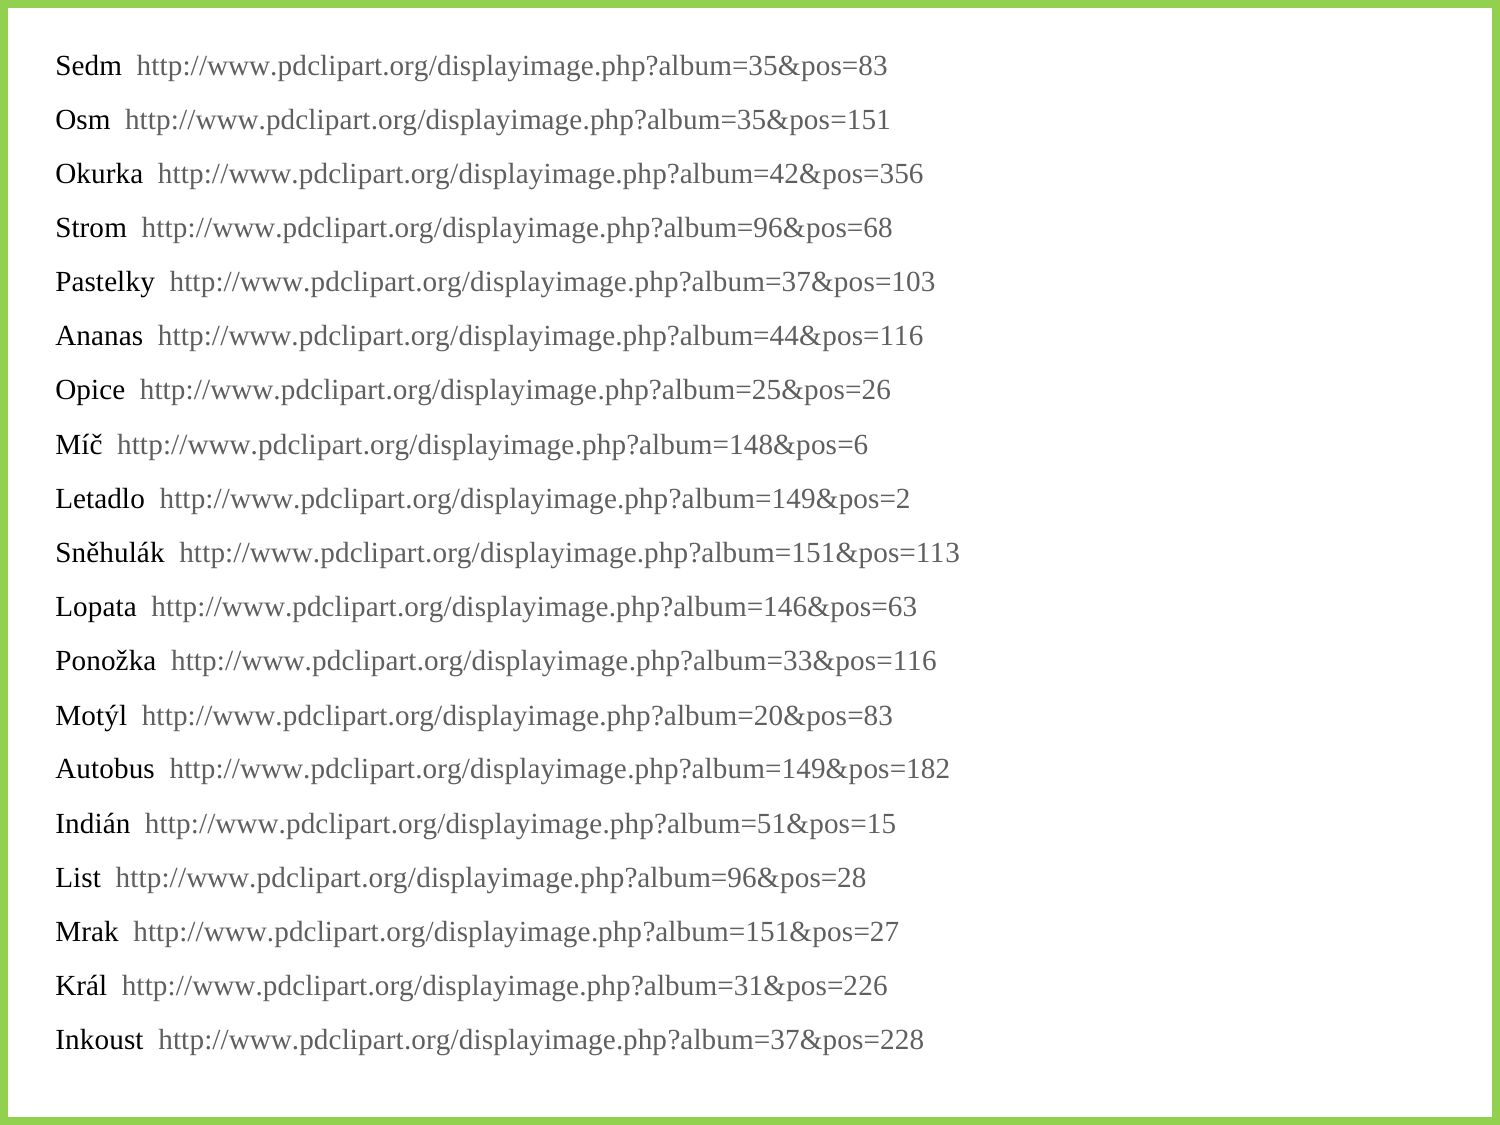

Sedm http://www.pdclipart.org/displayimage.php?album=35&pos=83
Osm http://www.pdclipart.org/displayimage.php?album=35&pos=151
Okurka http://www.pdclipart.org/displayimage.php?album=42&pos=356
Strom http://www.pdclipart.org/displayimage.php?album=96&pos=68
Pastelky http://www.pdclipart.org/displayimage.php?album=37&pos=103
Ananas http://www.pdclipart.org/displayimage.php?album=44&pos=116
Opice http://www.pdclipart.org/displayimage.php?album=25&pos=26
Míč http://www.pdclipart.org/displayimage.php?album=148&pos=6
Letadlo http://www.pdclipart.org/displayimage.php?album=149&pos=2
Sněhulák http://www.pdclipart.org/displayimage.php?album=151&pos=113
Lopata http://www.pdclipart.org/displayimage.php?album=146&pos=63
Ponožka http://www.pdclipart.org/displayimage.php?album=33&pos=116
Motýl http://www.pdclipart.org/displayimage.php?album=20&pos=83
Autobus http://www.pdclipart.org/displayimage.php?album=149&pos=182
Indián http://www.pdclipart.org/displayimage.php?album=51&pos=15
List http://www.pdclipart.org/displayimage.php?album=96&pos=28
Mrak http://www.pdclipart.org/displayimage.php?album=151&pos=27
Král http://www.pdclipart.org/displayimage.php?album=31&pos=226
Inkoust http://www.pdclipart.org/displayimage.php?album=37&pos=228